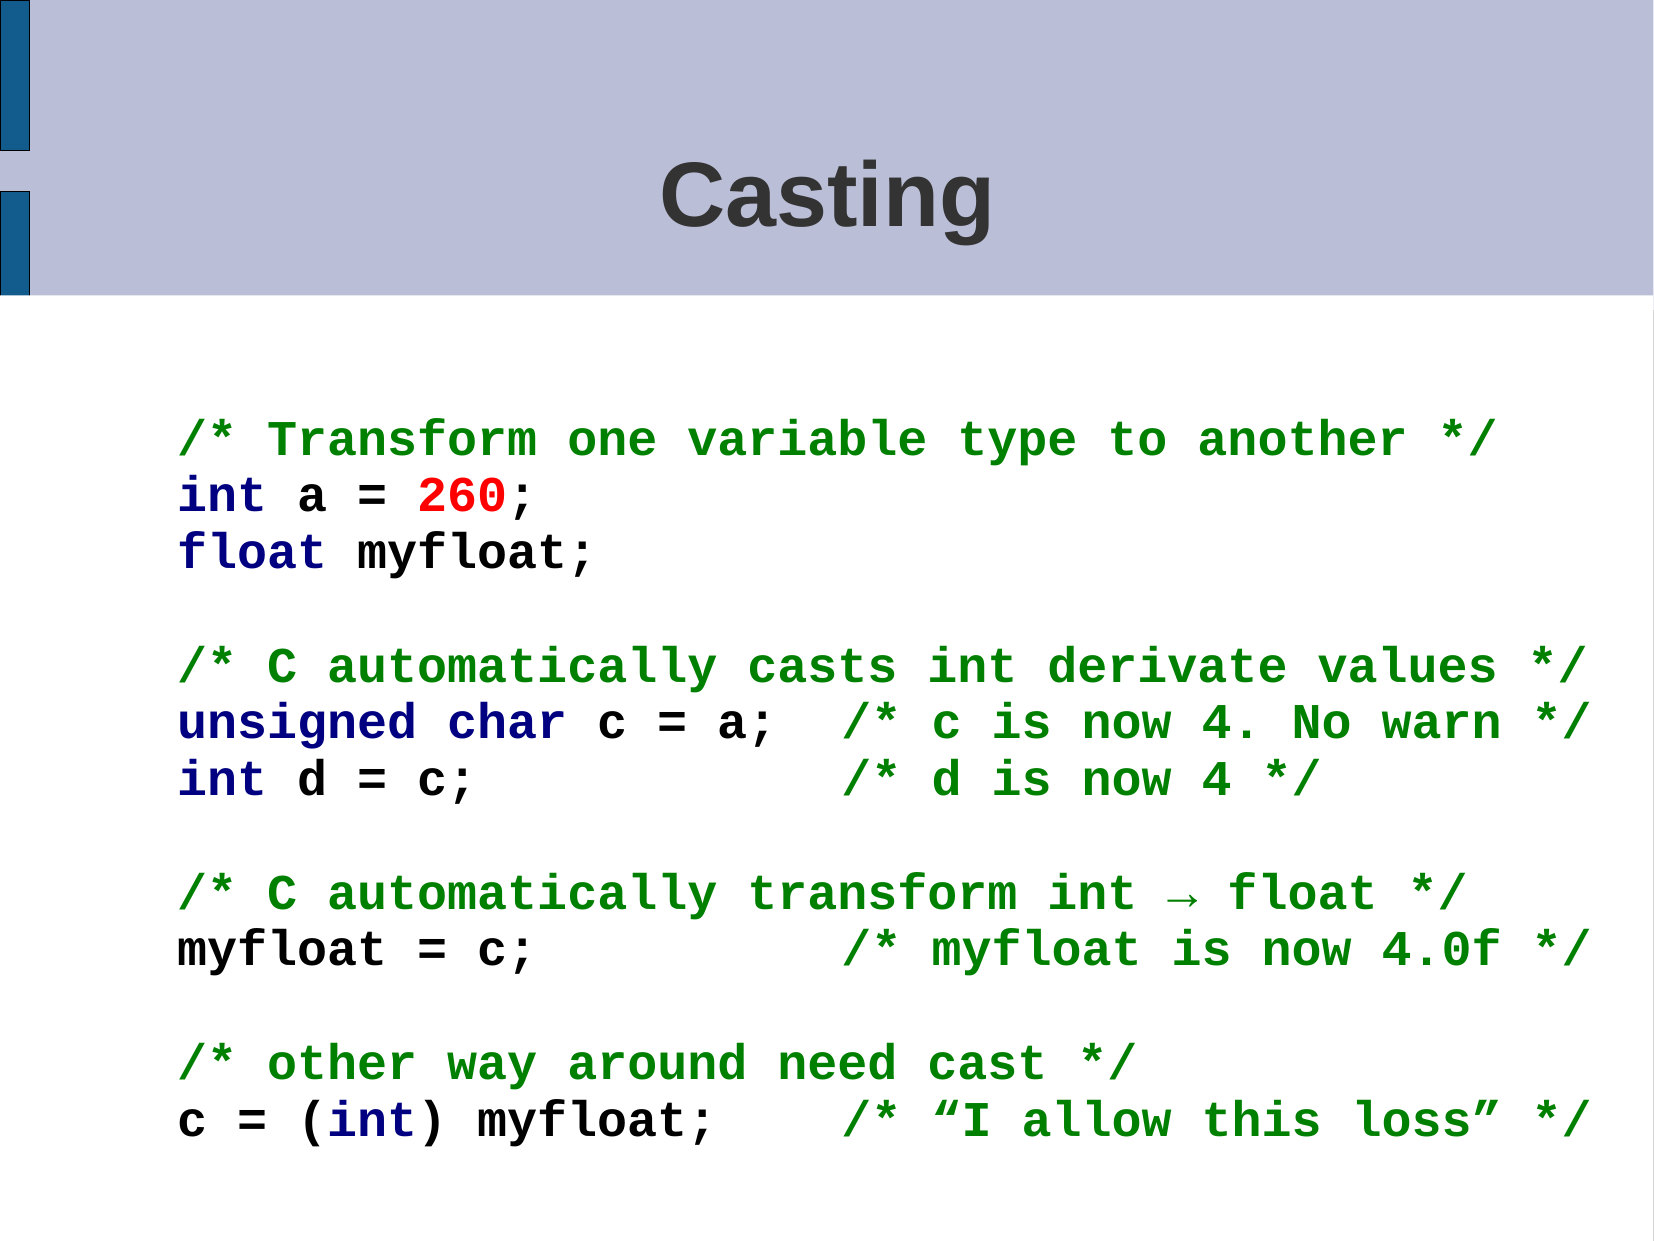

# Casting
/* Transform one variable type to another */
int a = 260;
float myfloat;
/* C automatically casts int derivate values */
unsigned char c = a;	/* c is now 4. No warn */
int d = c; 					/* d is now 4 */
/* C automatically transform int → float */
myfloat = c; 				/* myfloat is now 4.0f */
/* other way around need cast */
c = (int) myfloat;		/* “I allow this loss” */